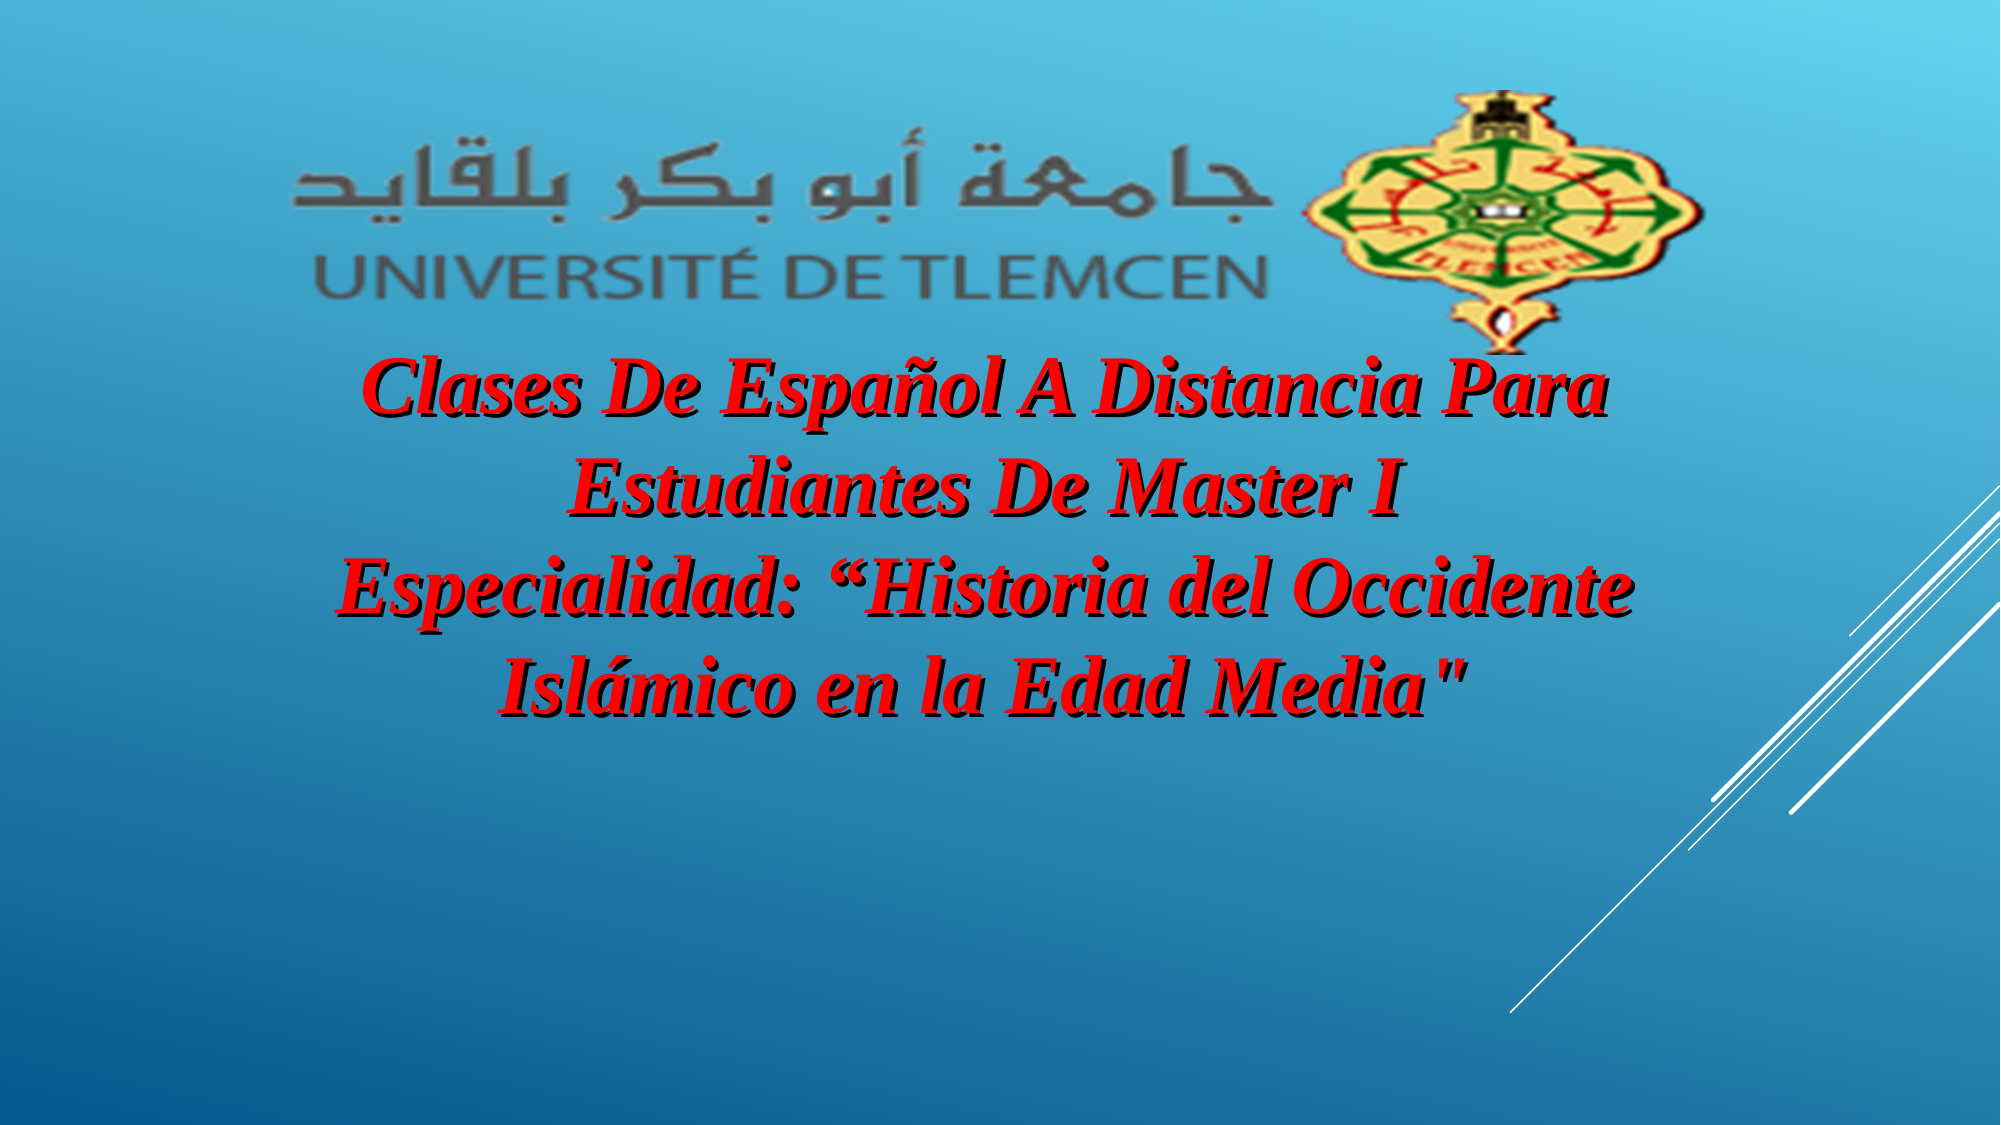

# Clases De Español A Distancia Para Estudiantes De Master I Especialidad: “Historia del Occidente Islámico en la Edad Media"